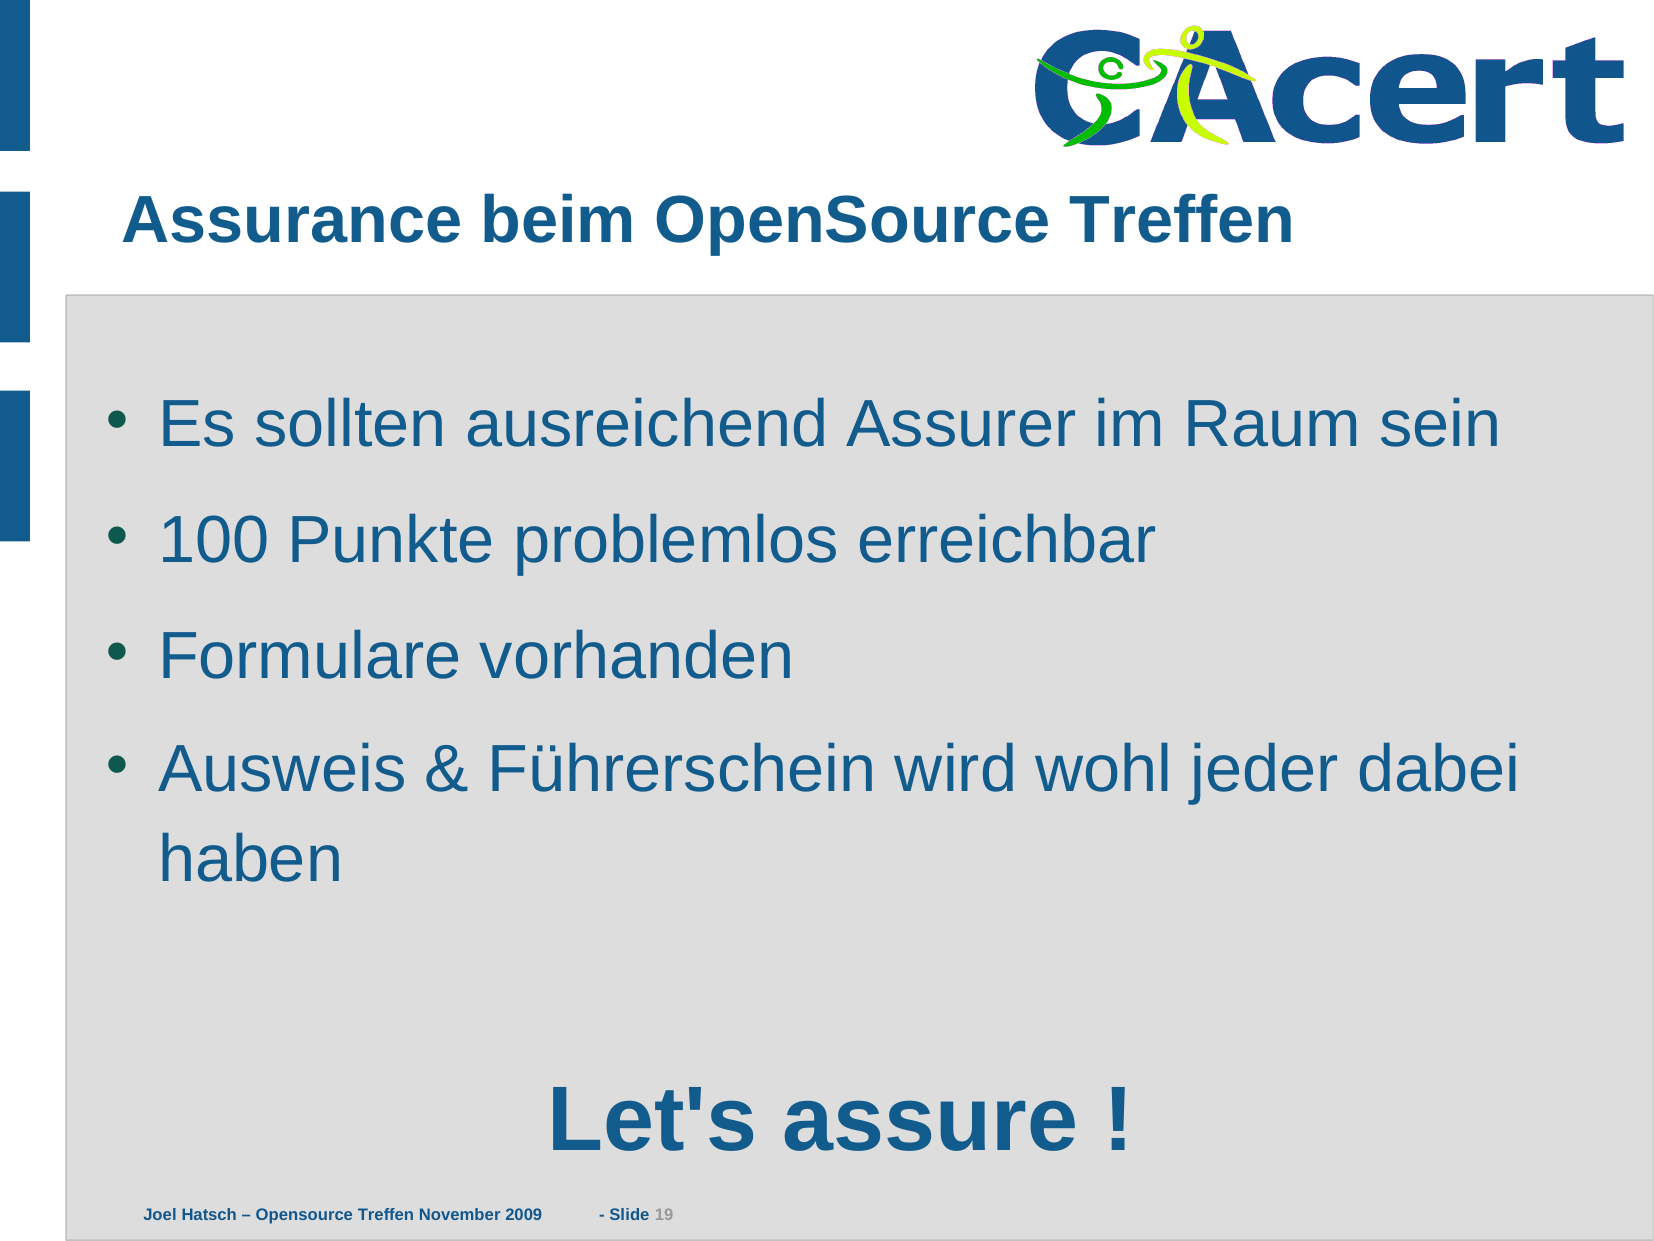

# Assurance beim OpenSource Treffen
Es sollten ausreichend Assurer im Raum sein
100 Punkte problemlos erreichbar
Formulare vorhanden
Ausweis & Führerschein wird wohl jeder dabei haben
Let's assure !